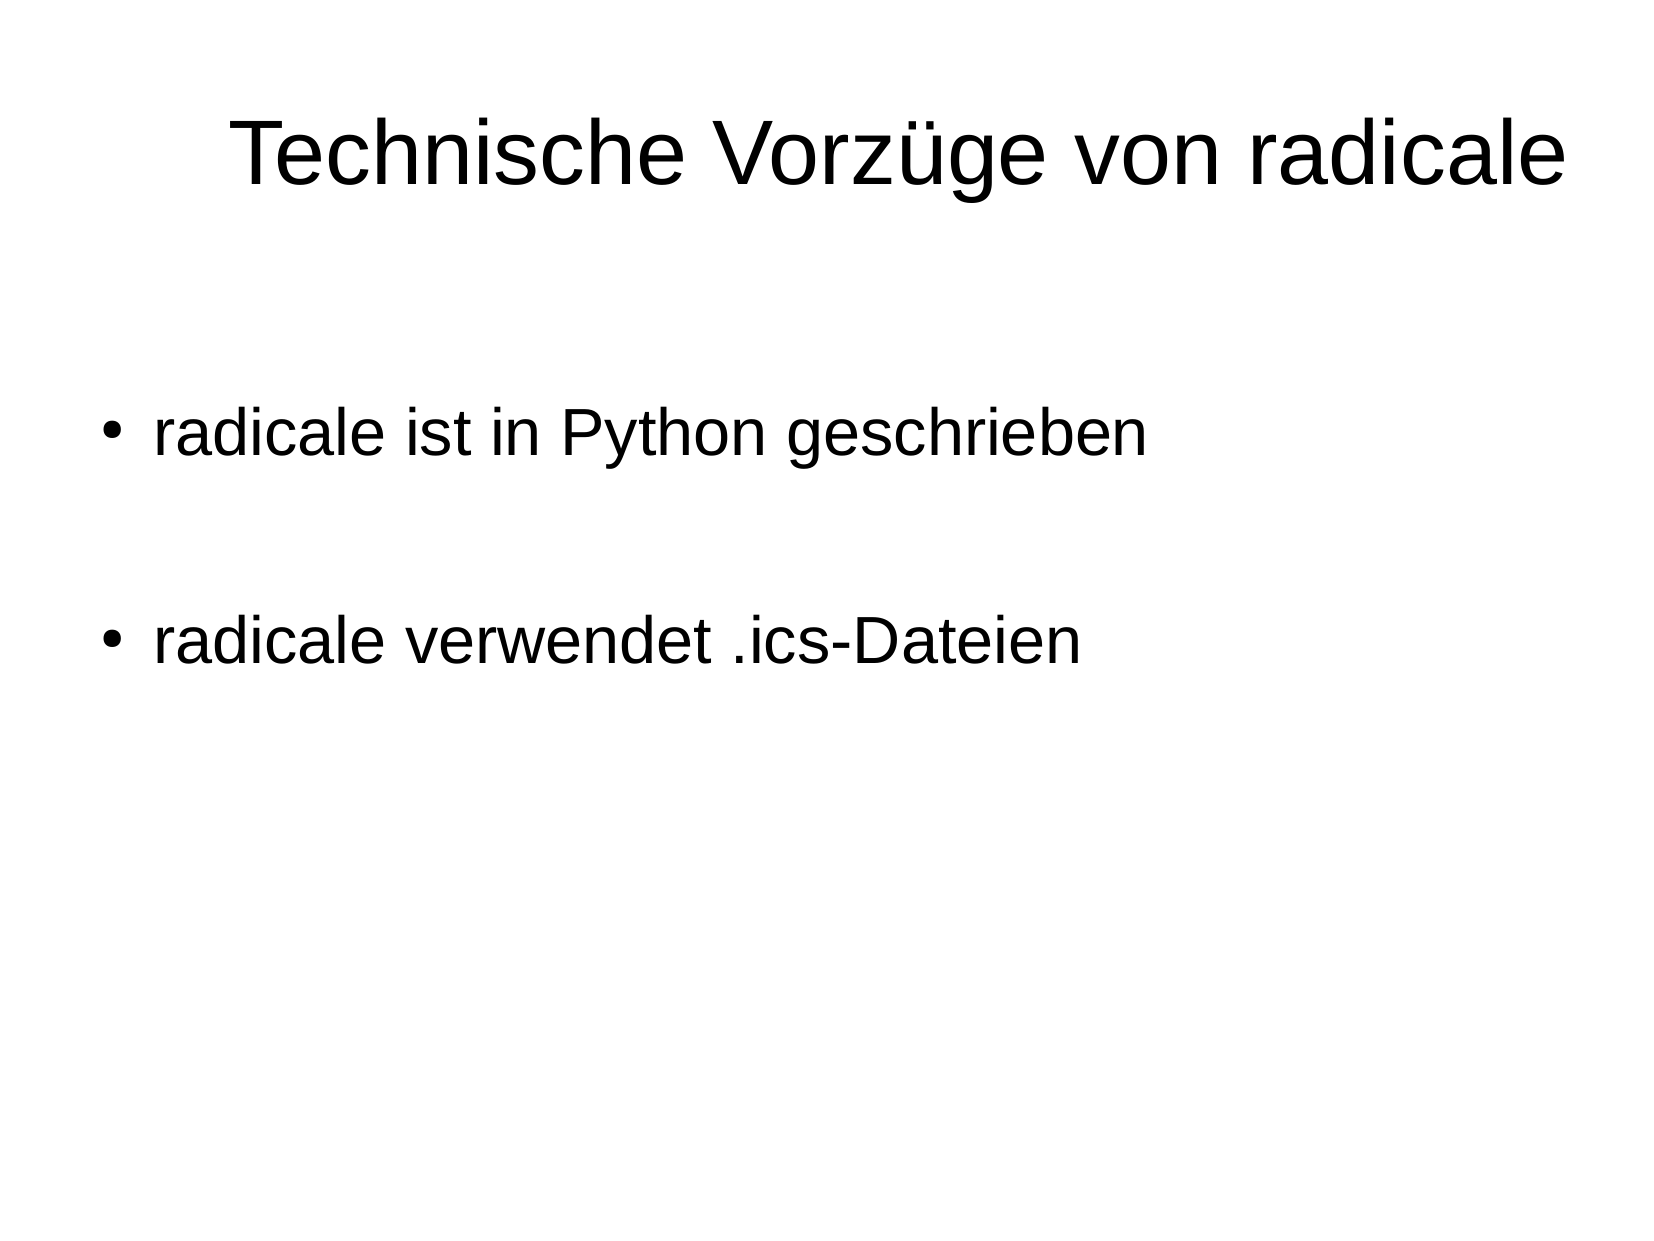

# Technische Vorzüge von radicale
radicale ist in Python geschrieben
radicale verwendet .ics-Dateien